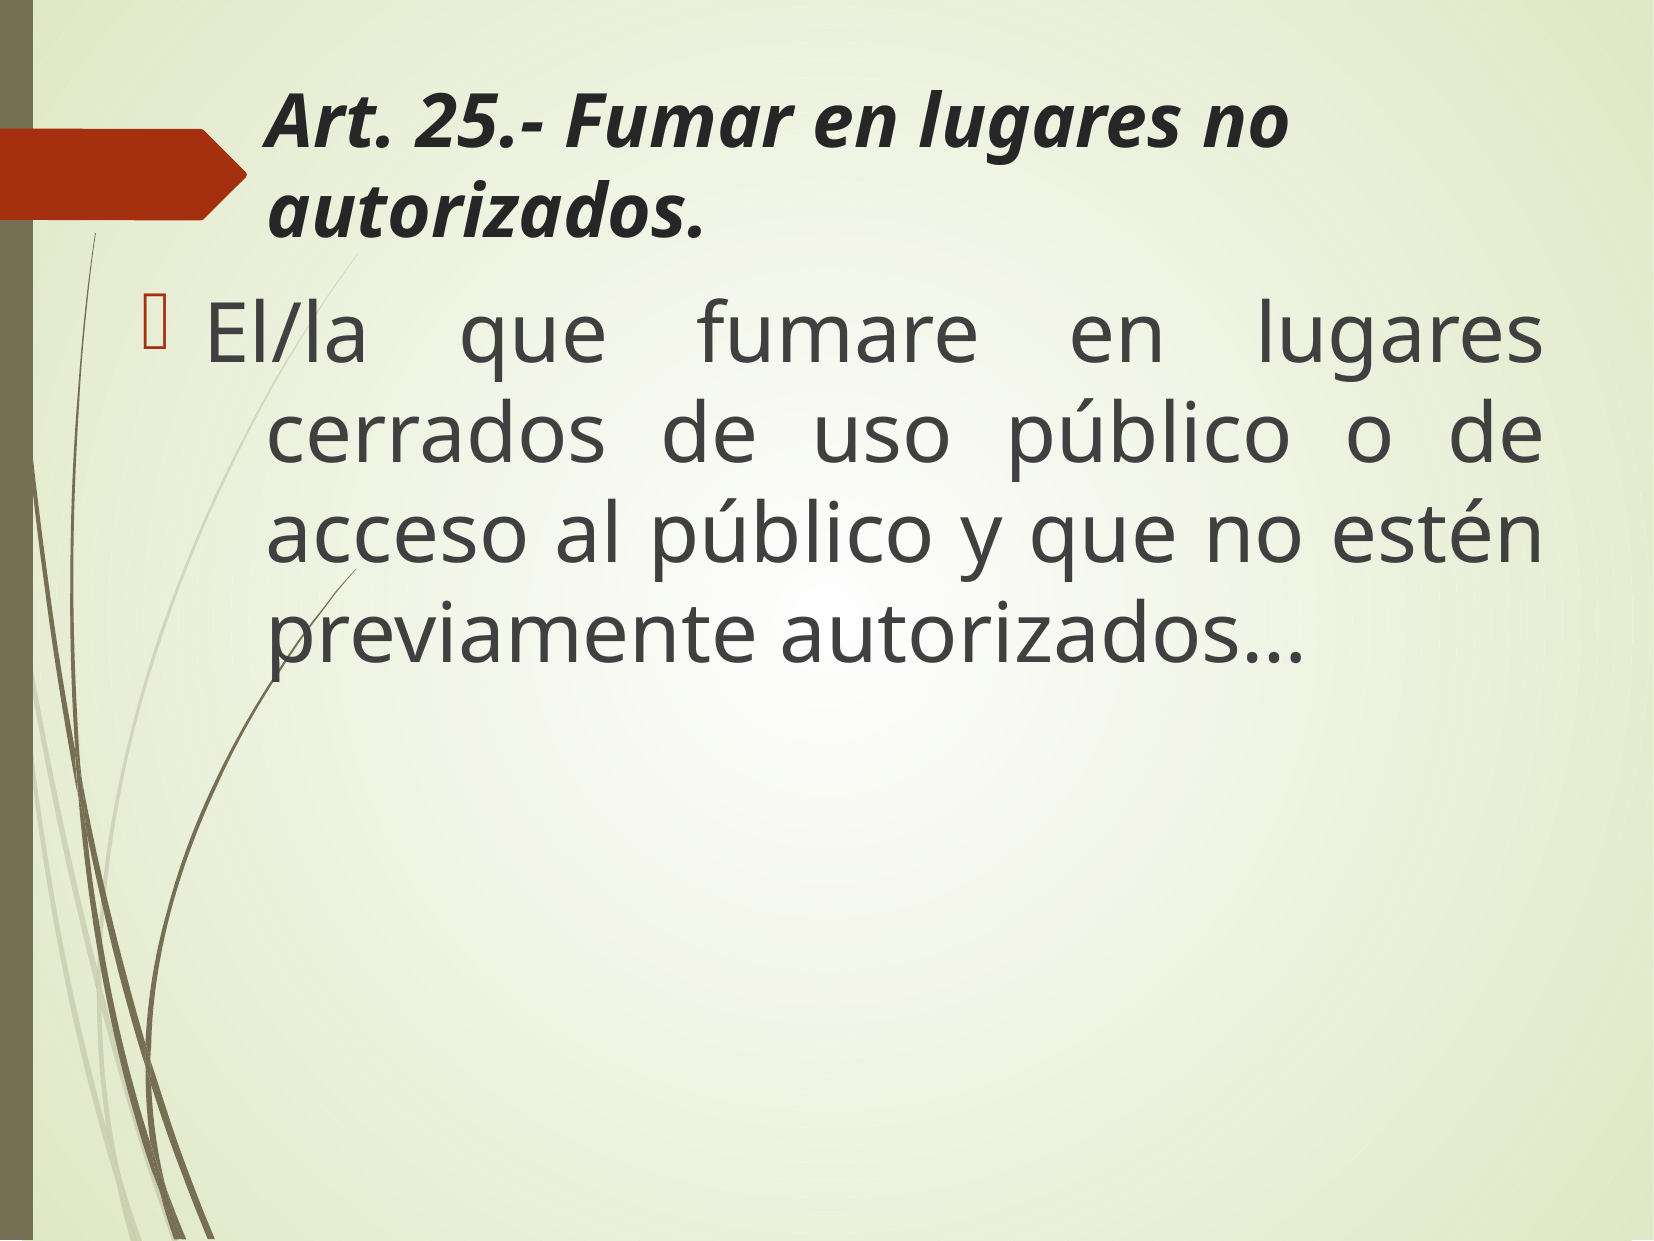

# Art. 25.- Fumar en lugares no autorizados.
El/la que fumare en lugares cerrados de uso público o de acceso al público y que no estén previamente autorizados…